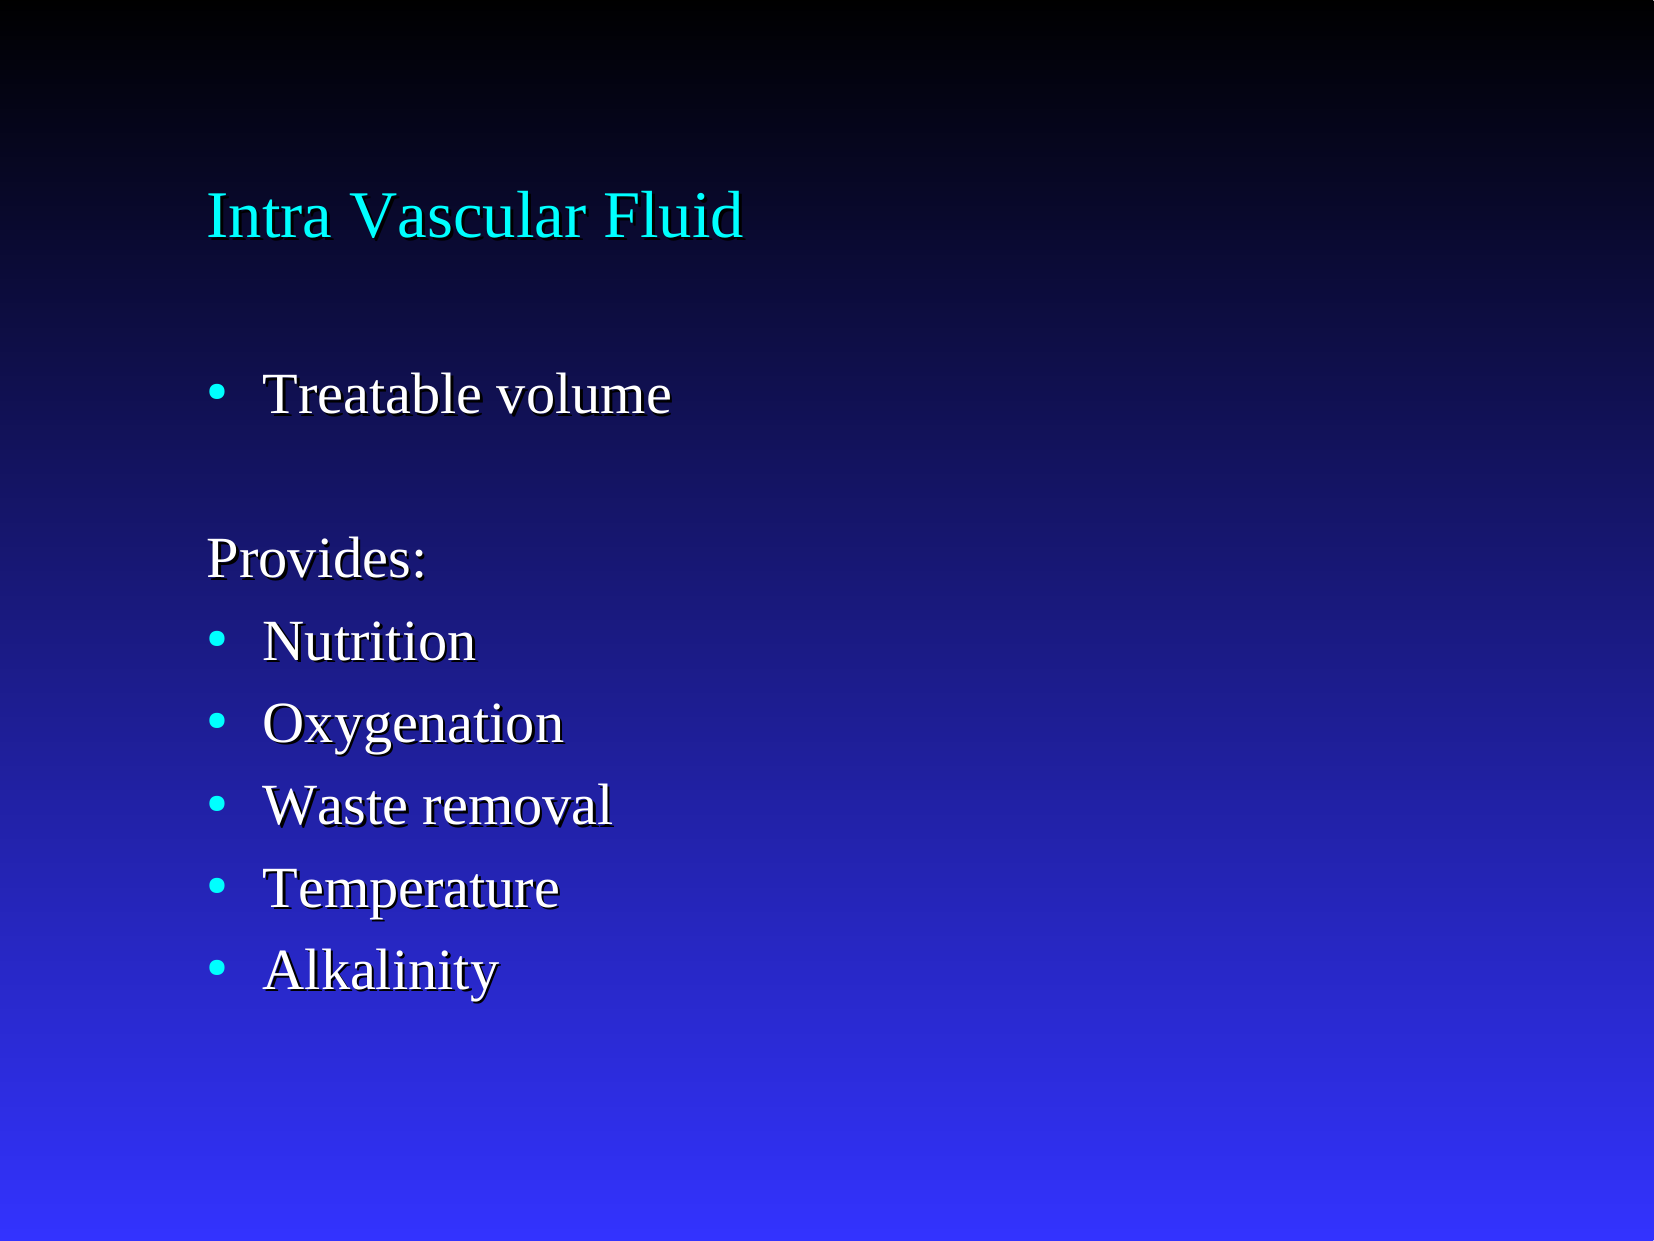

# Intra Vascular Fluid
Treatable volume
Provides:
Nutrition
Oxygenation
Waste removal
Temperature
Alkalinity